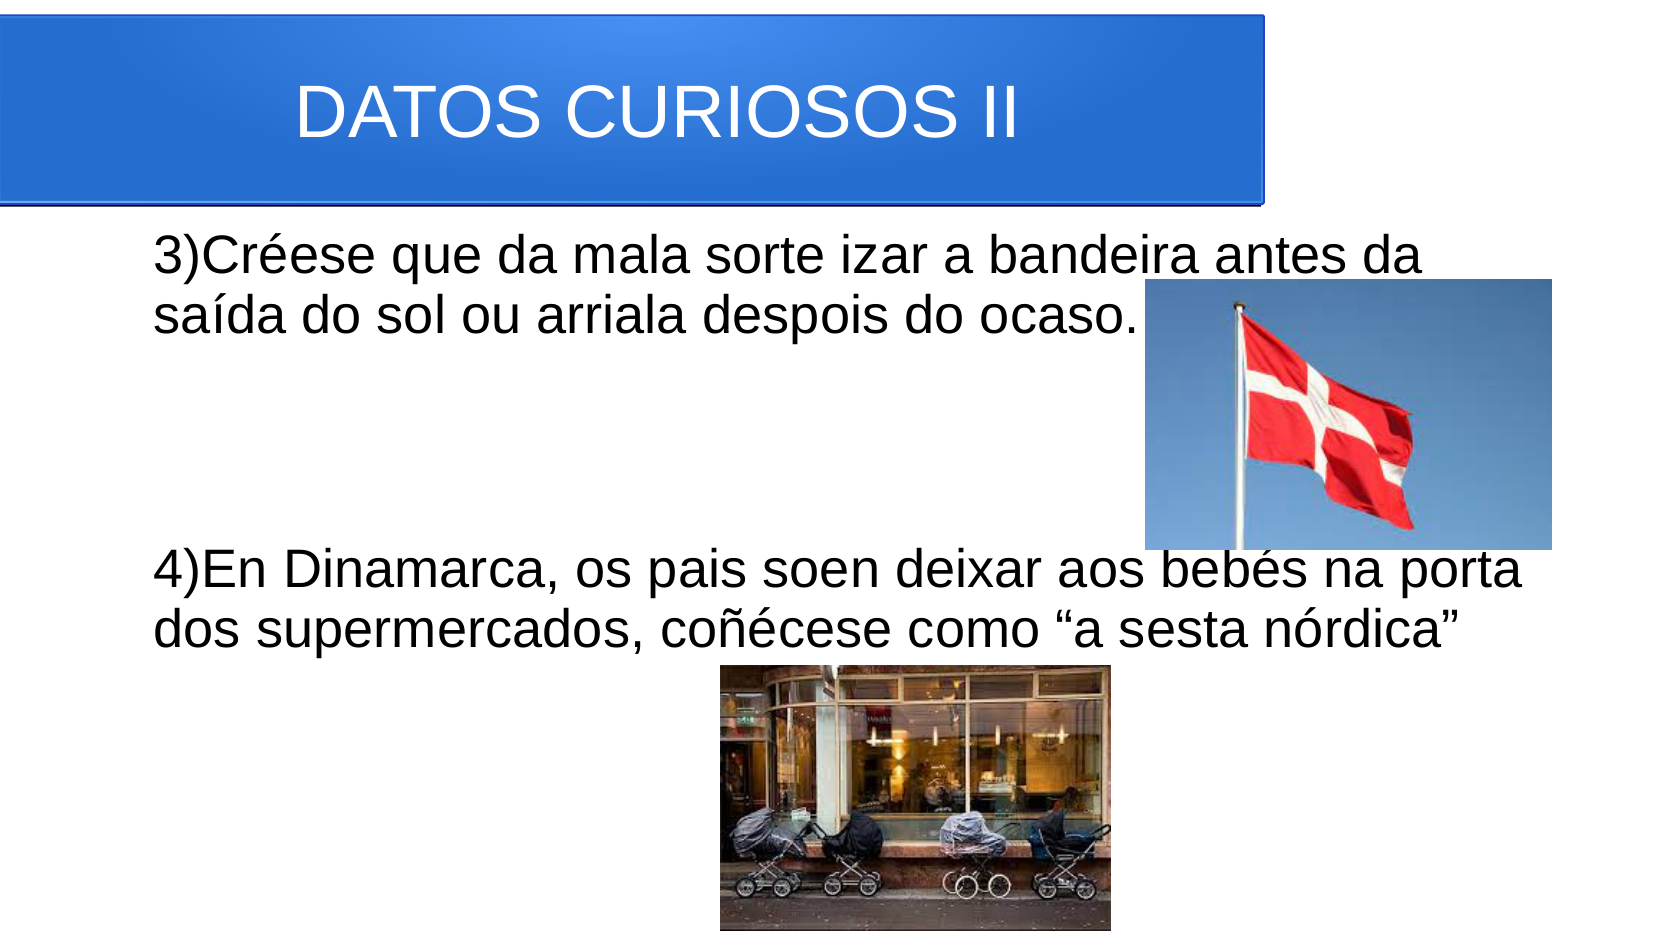

# DATOS CURIOSOS II
3)Créese que da mala sorte izar a bandeira antes da saída do sol ou arriala despois do ocaso.
4)En Dinamarca, os pais soen deixar aos bebés na porta dos supermercados, coñécese como “a sesta nórdica”